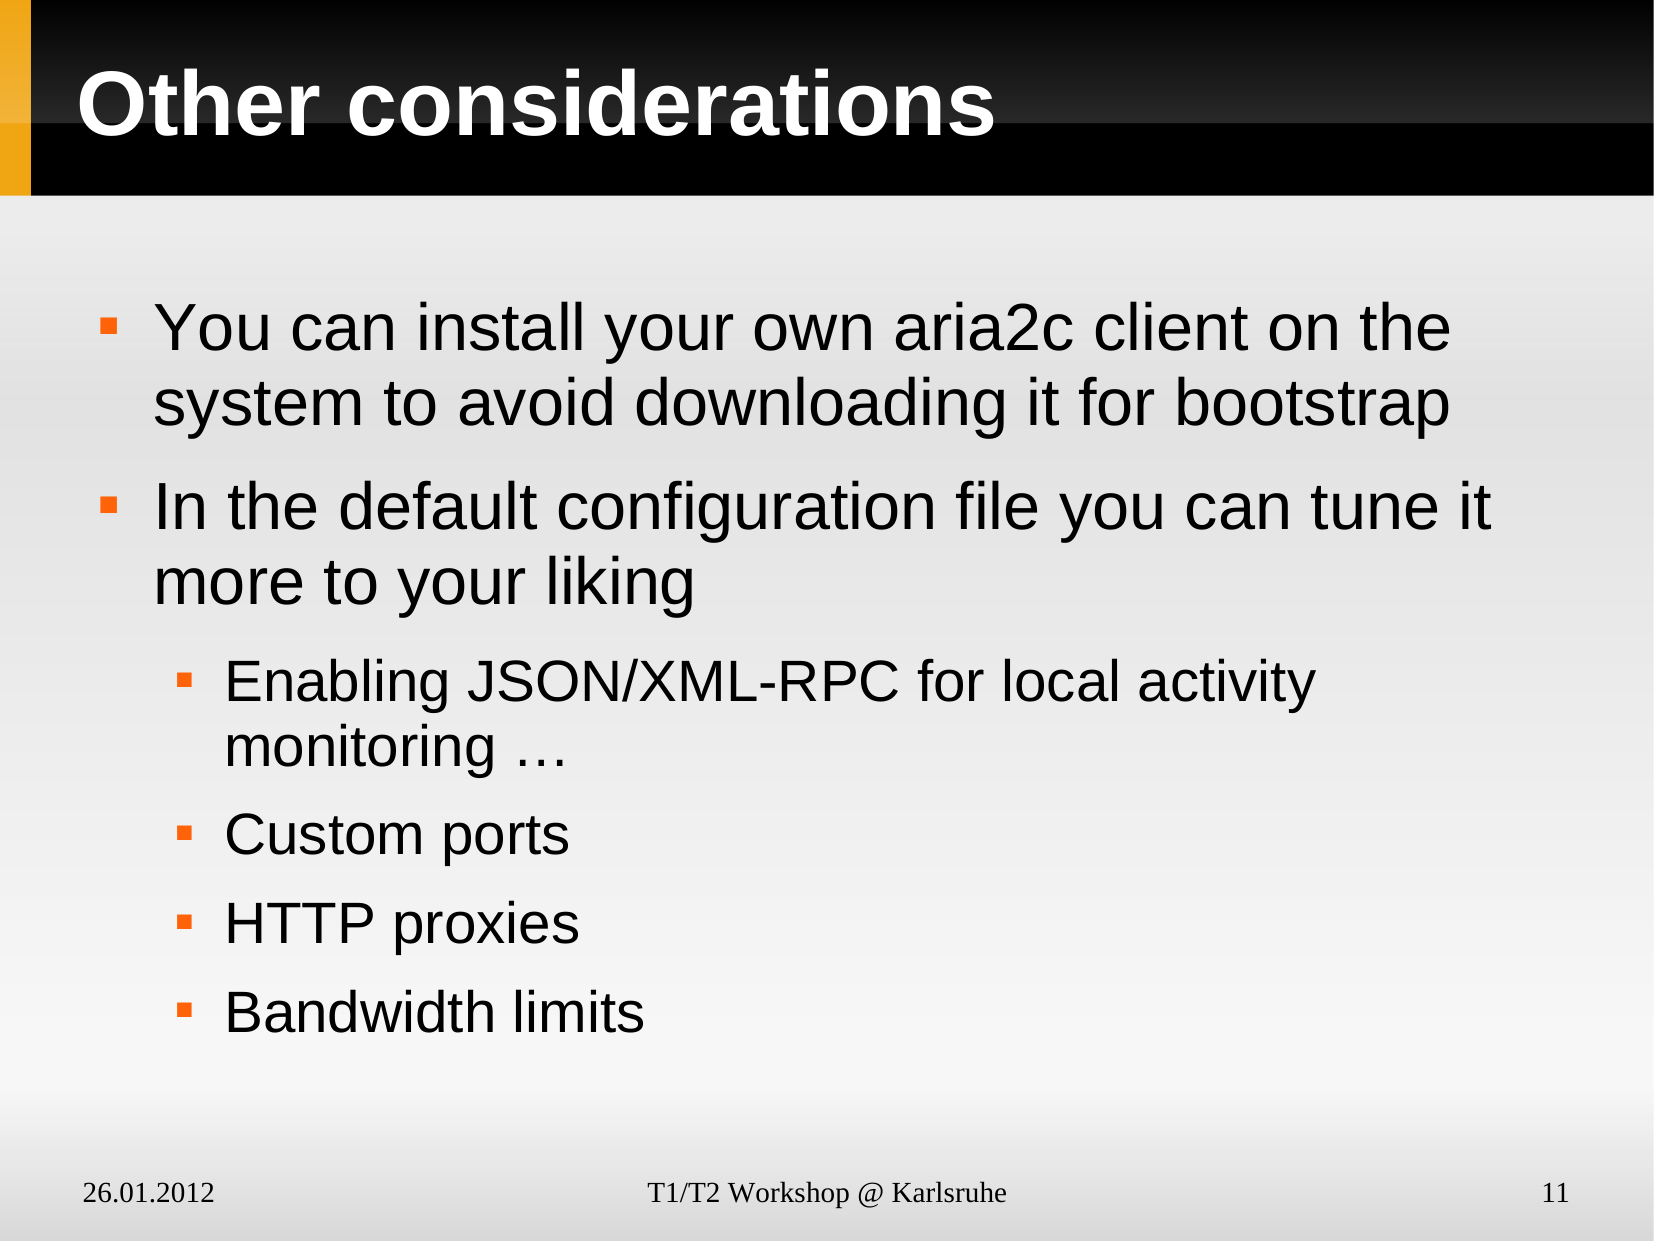

# Other considerations
You can install your own aria2c client on the system to avoid downloading it for bootstrap
In the default configuration file you can tune it more to your liking
Enabling JSON/XML-RPC for local activity monitoring …
Custom ports
HTTP proxies
Bandwidth limits
26.01.2012
T1/T2 Workshop @ Karlsruhe
11